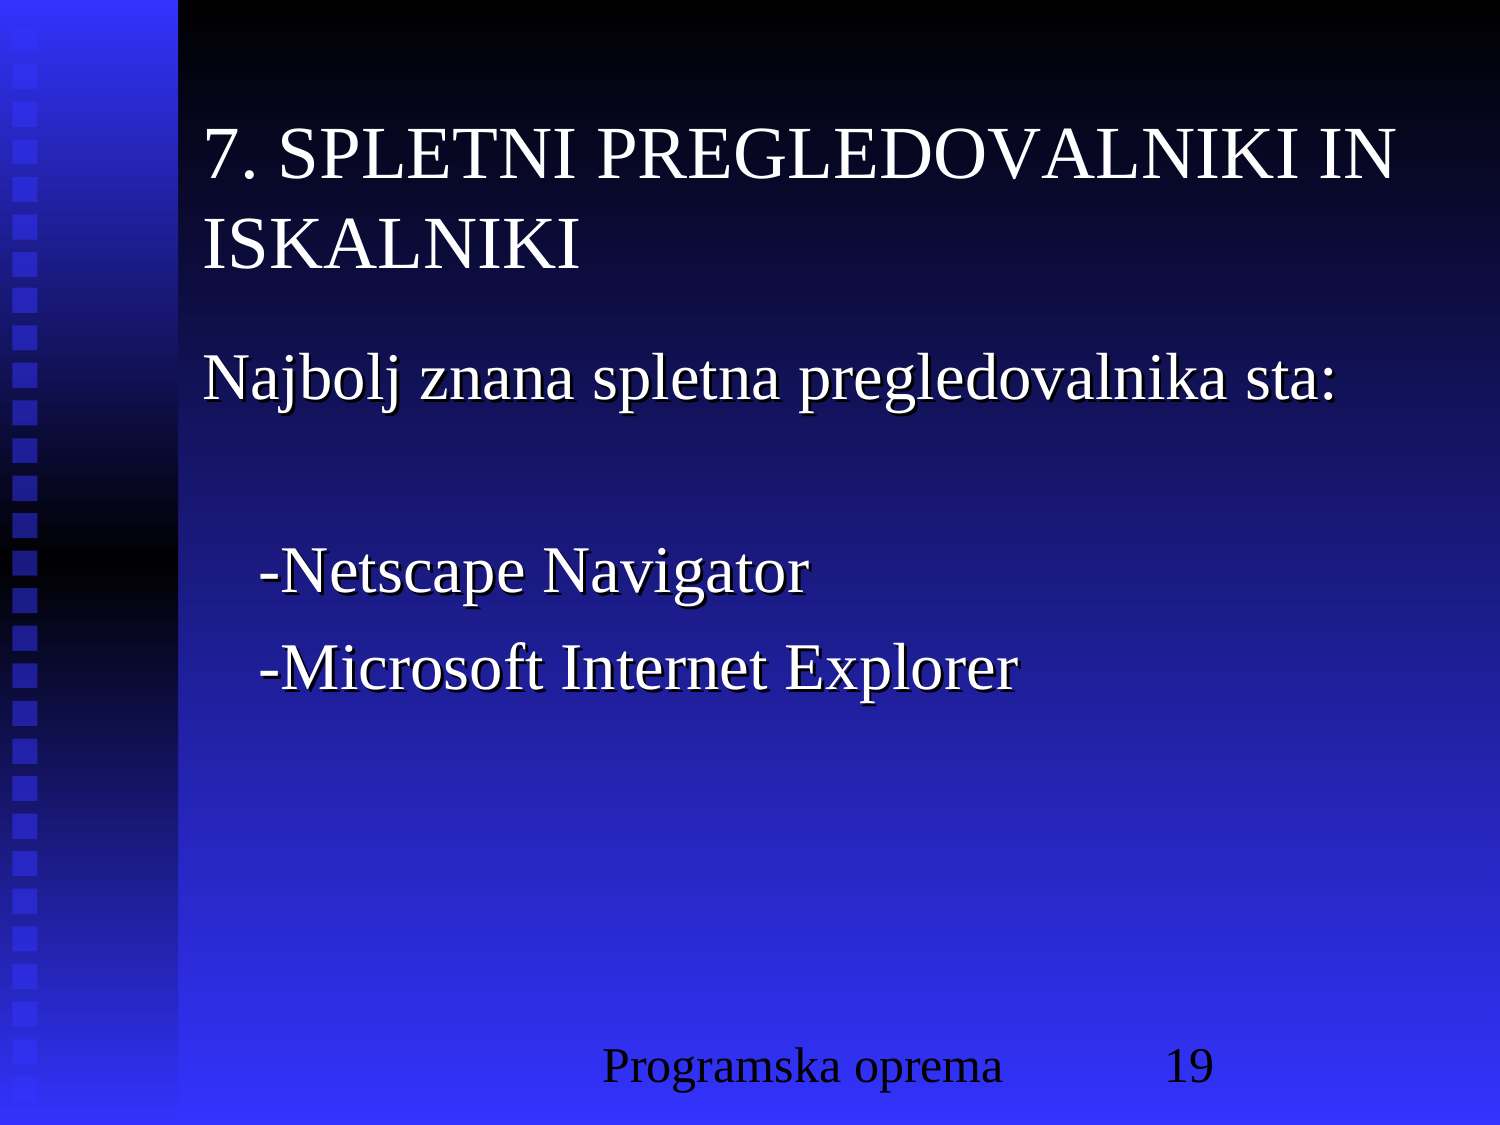

# 7. SPLETNI PREGLEDOVALNIKI IN ISKALNIKI
Najbolj znana spletna pregledovalnika sta:
	-Netscape Navigator
	-Microsoft Internet Explorer
Programska oprema
19